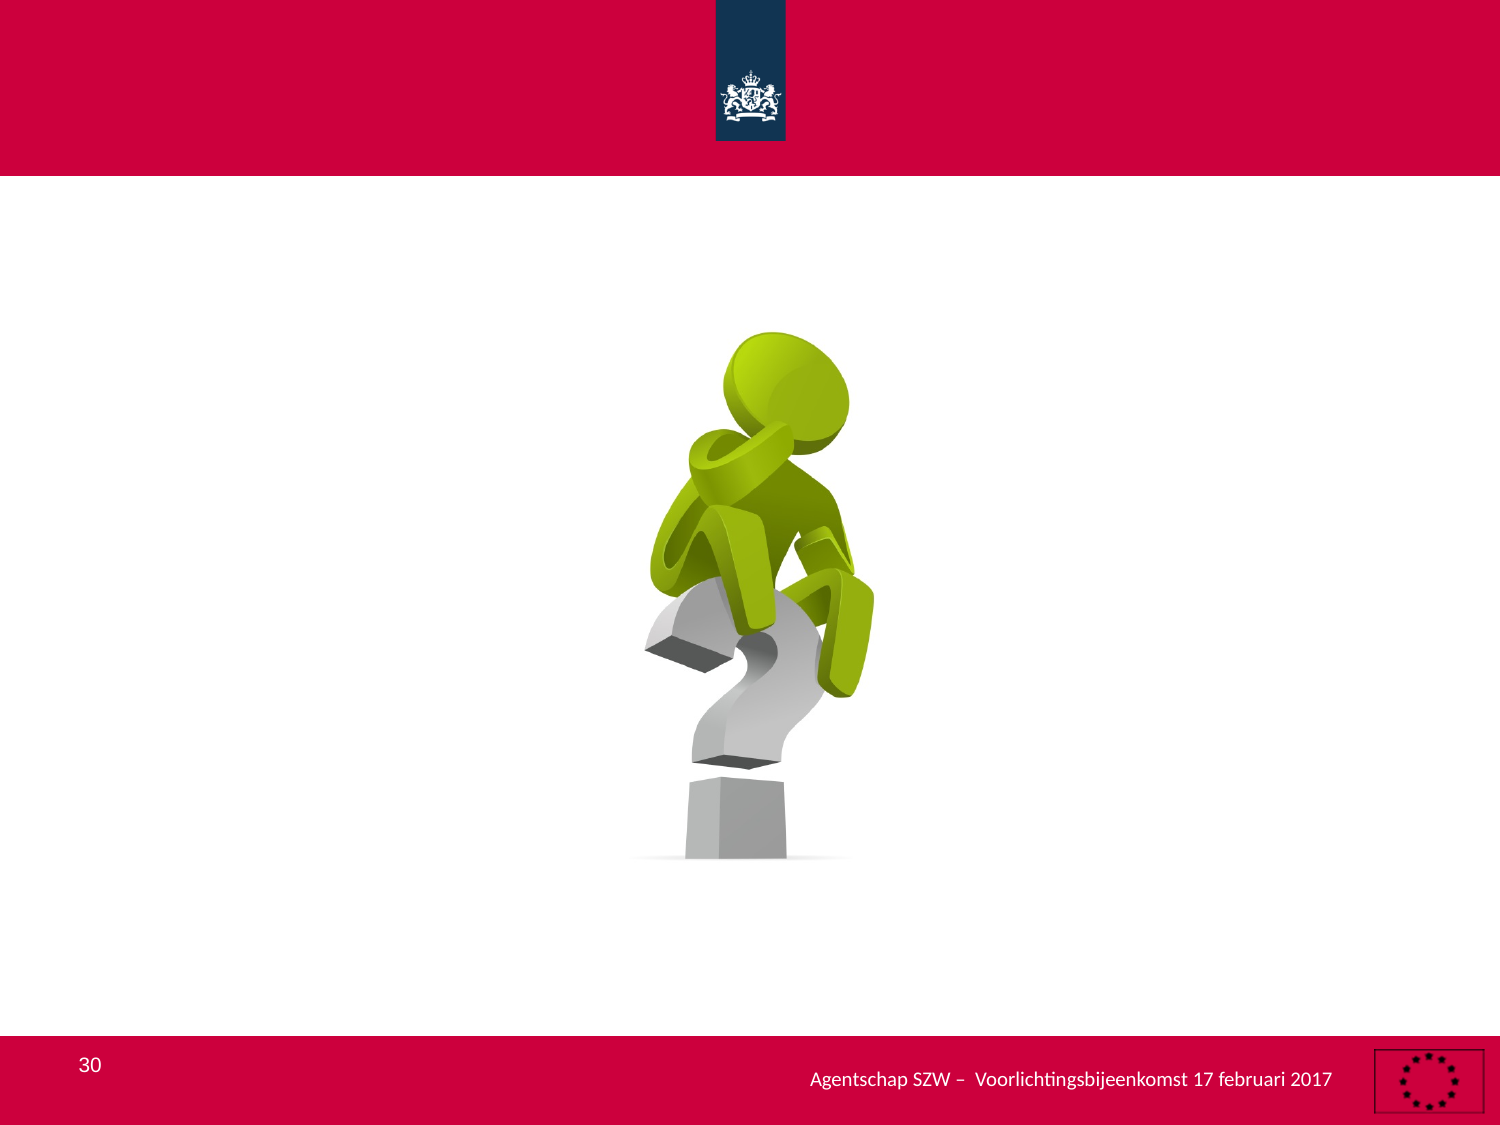

Agentschap SZW – Voorlichtingsbijeenkomst 17 februari 2017